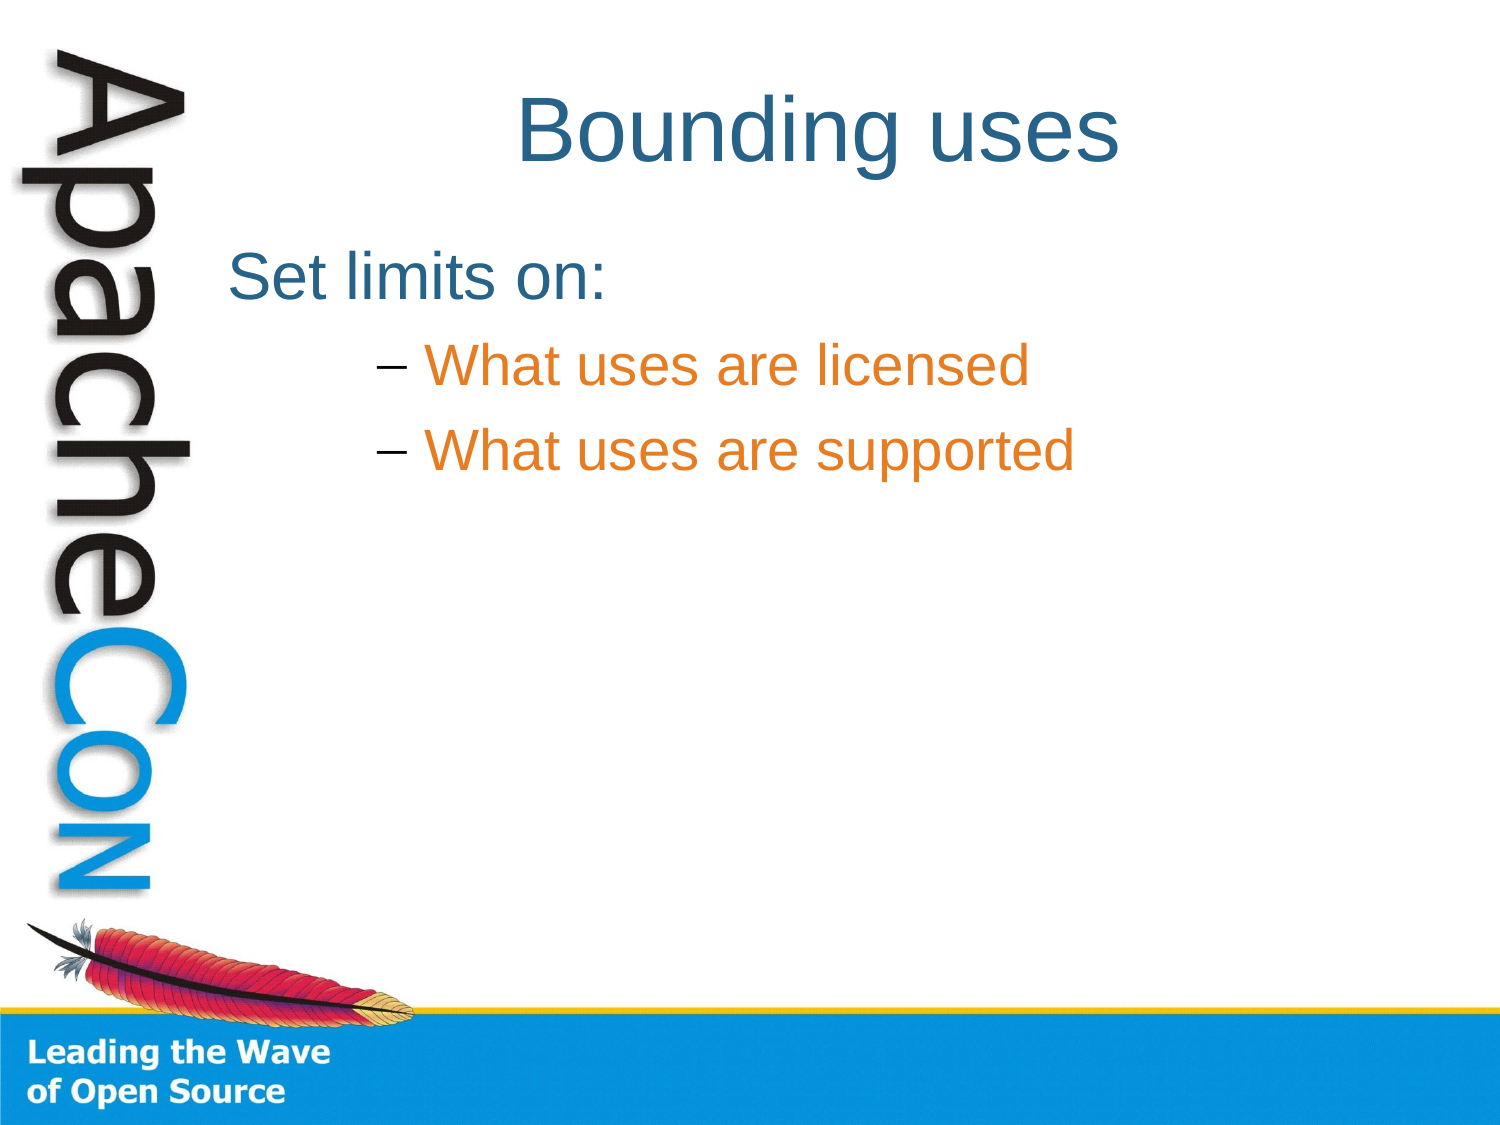

# Bounding uses
Set limits on:
What uses are licensed
What uses are supported